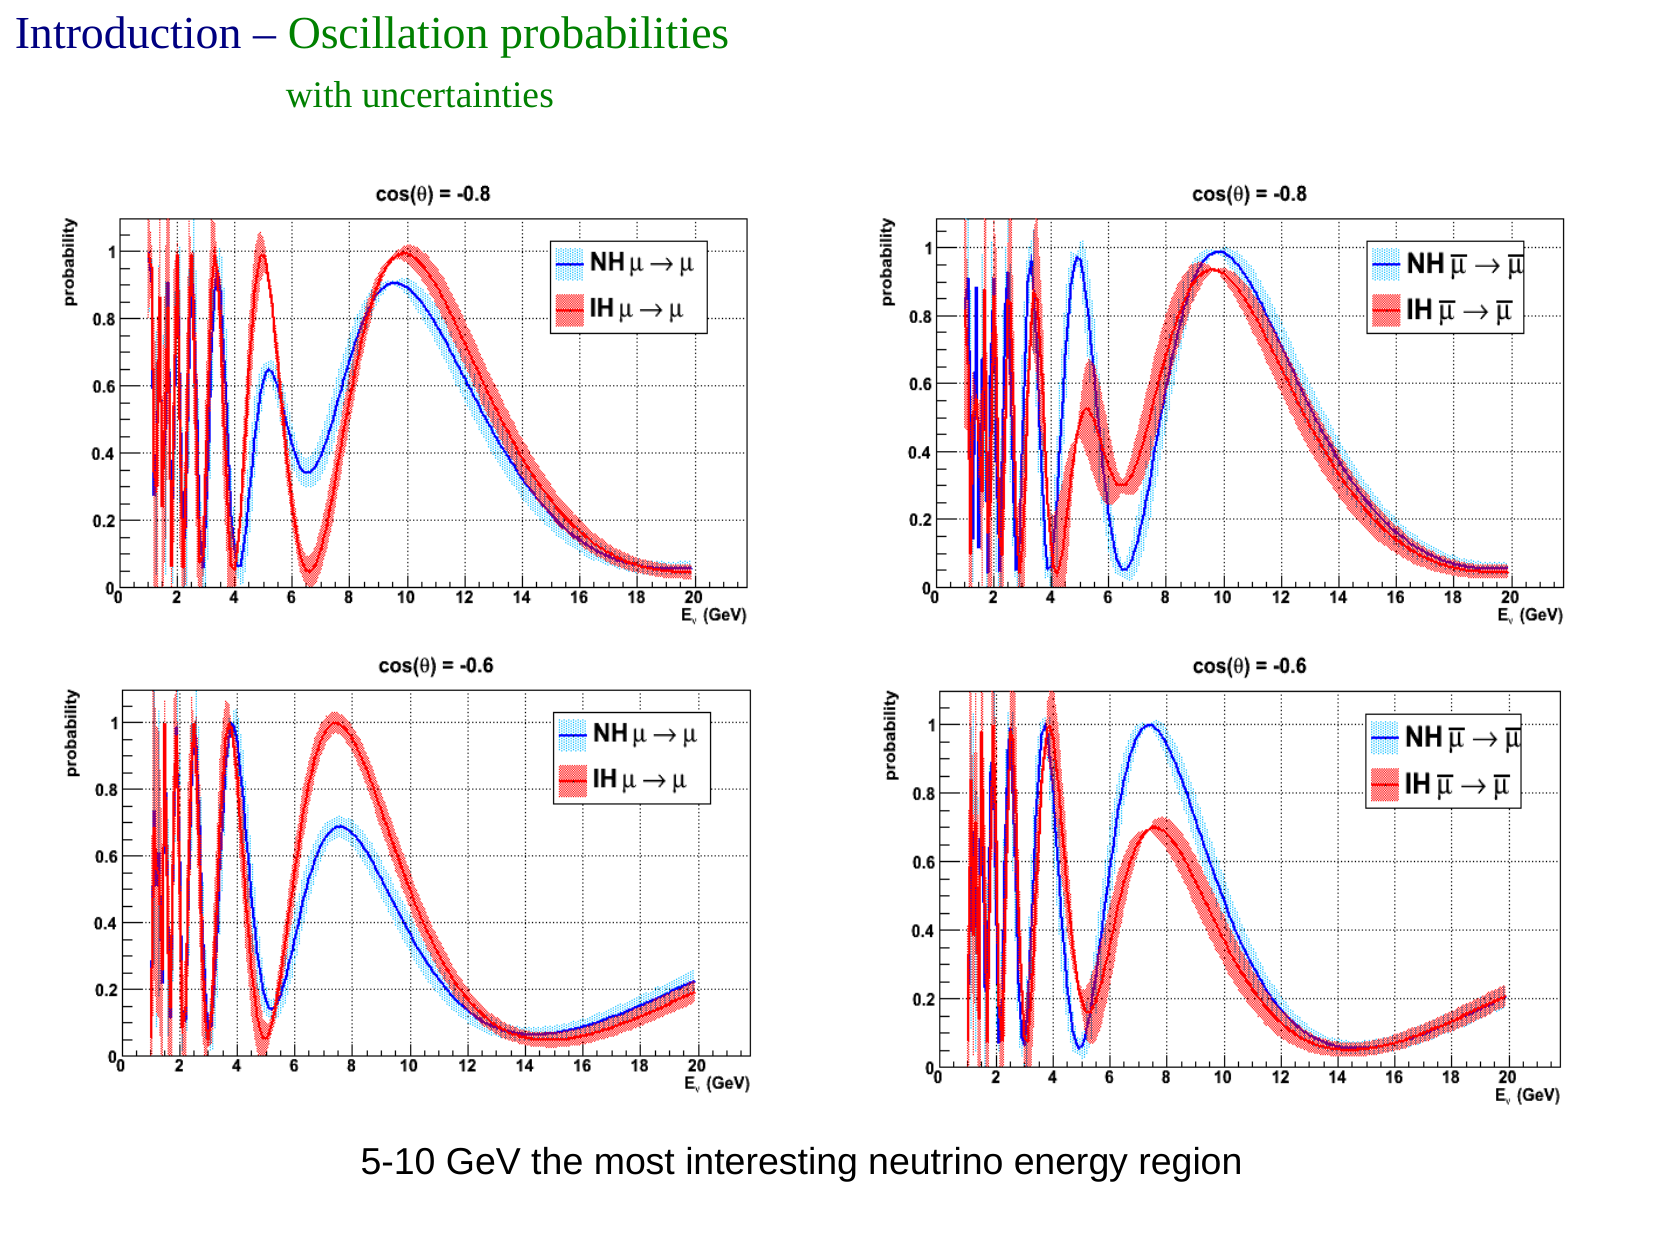

Introduction – Oscillation probabilities
			 with uncertainties
5-10 GeV the most interesting neutrino energy region